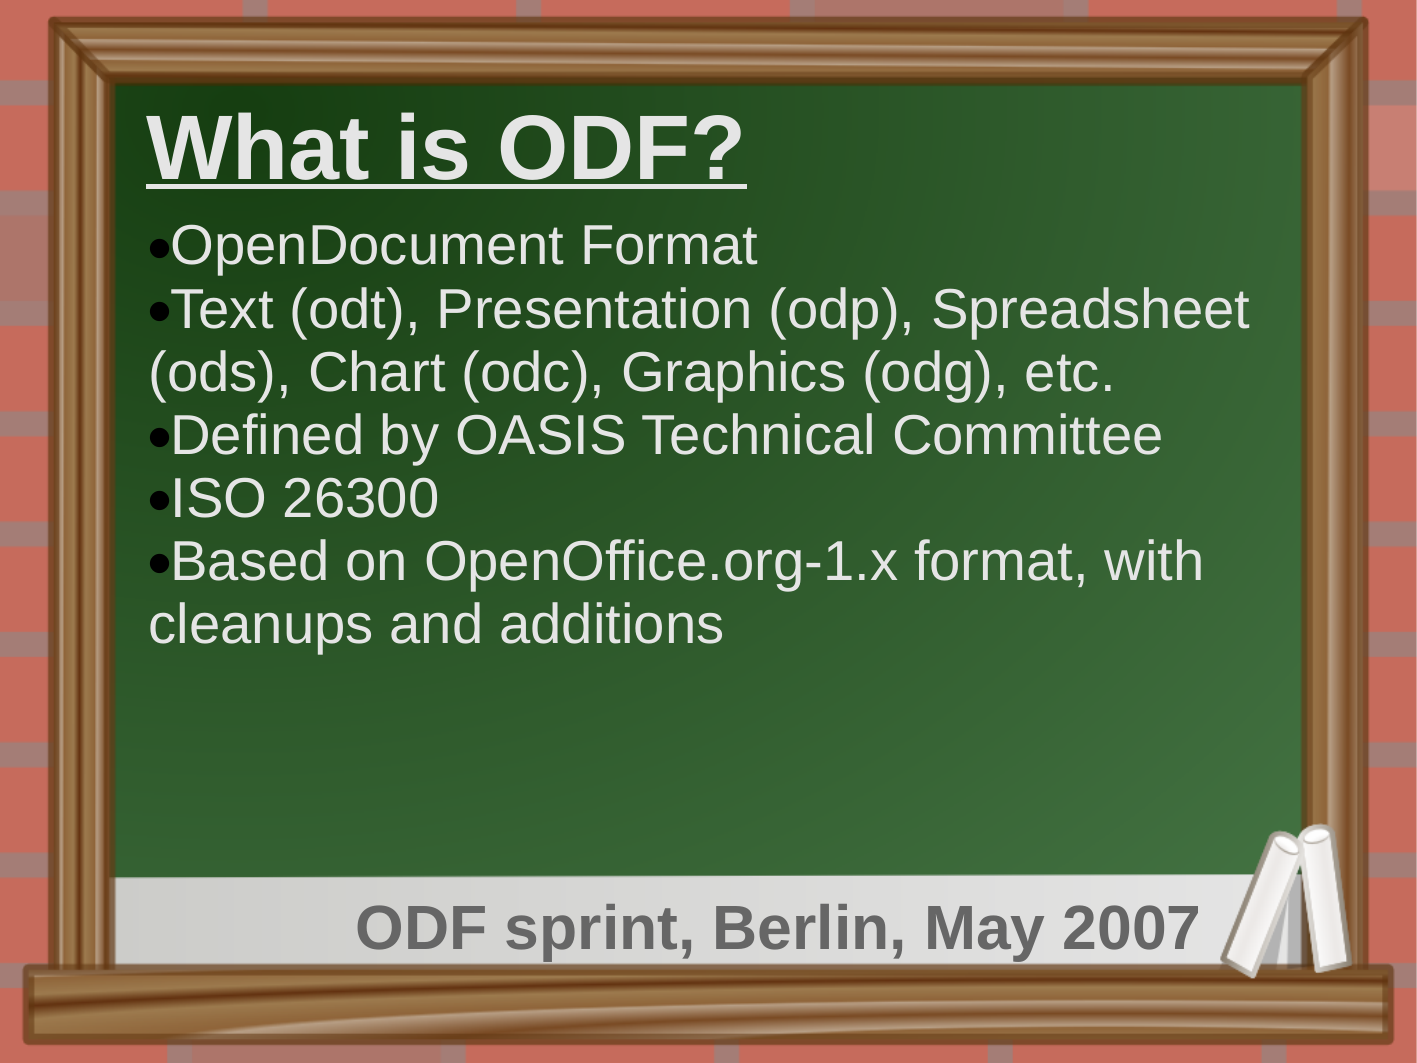

What is ODF?
OpenDocument Format
Text (odt), Presentation (odp), Spreadsheet (ods), Chart (odc), Graphics (odg), etc.
Defined by OASIS Technical Committee
ISO 26300
Based on OpenOffice.org-1.x format, with cleanups and additions